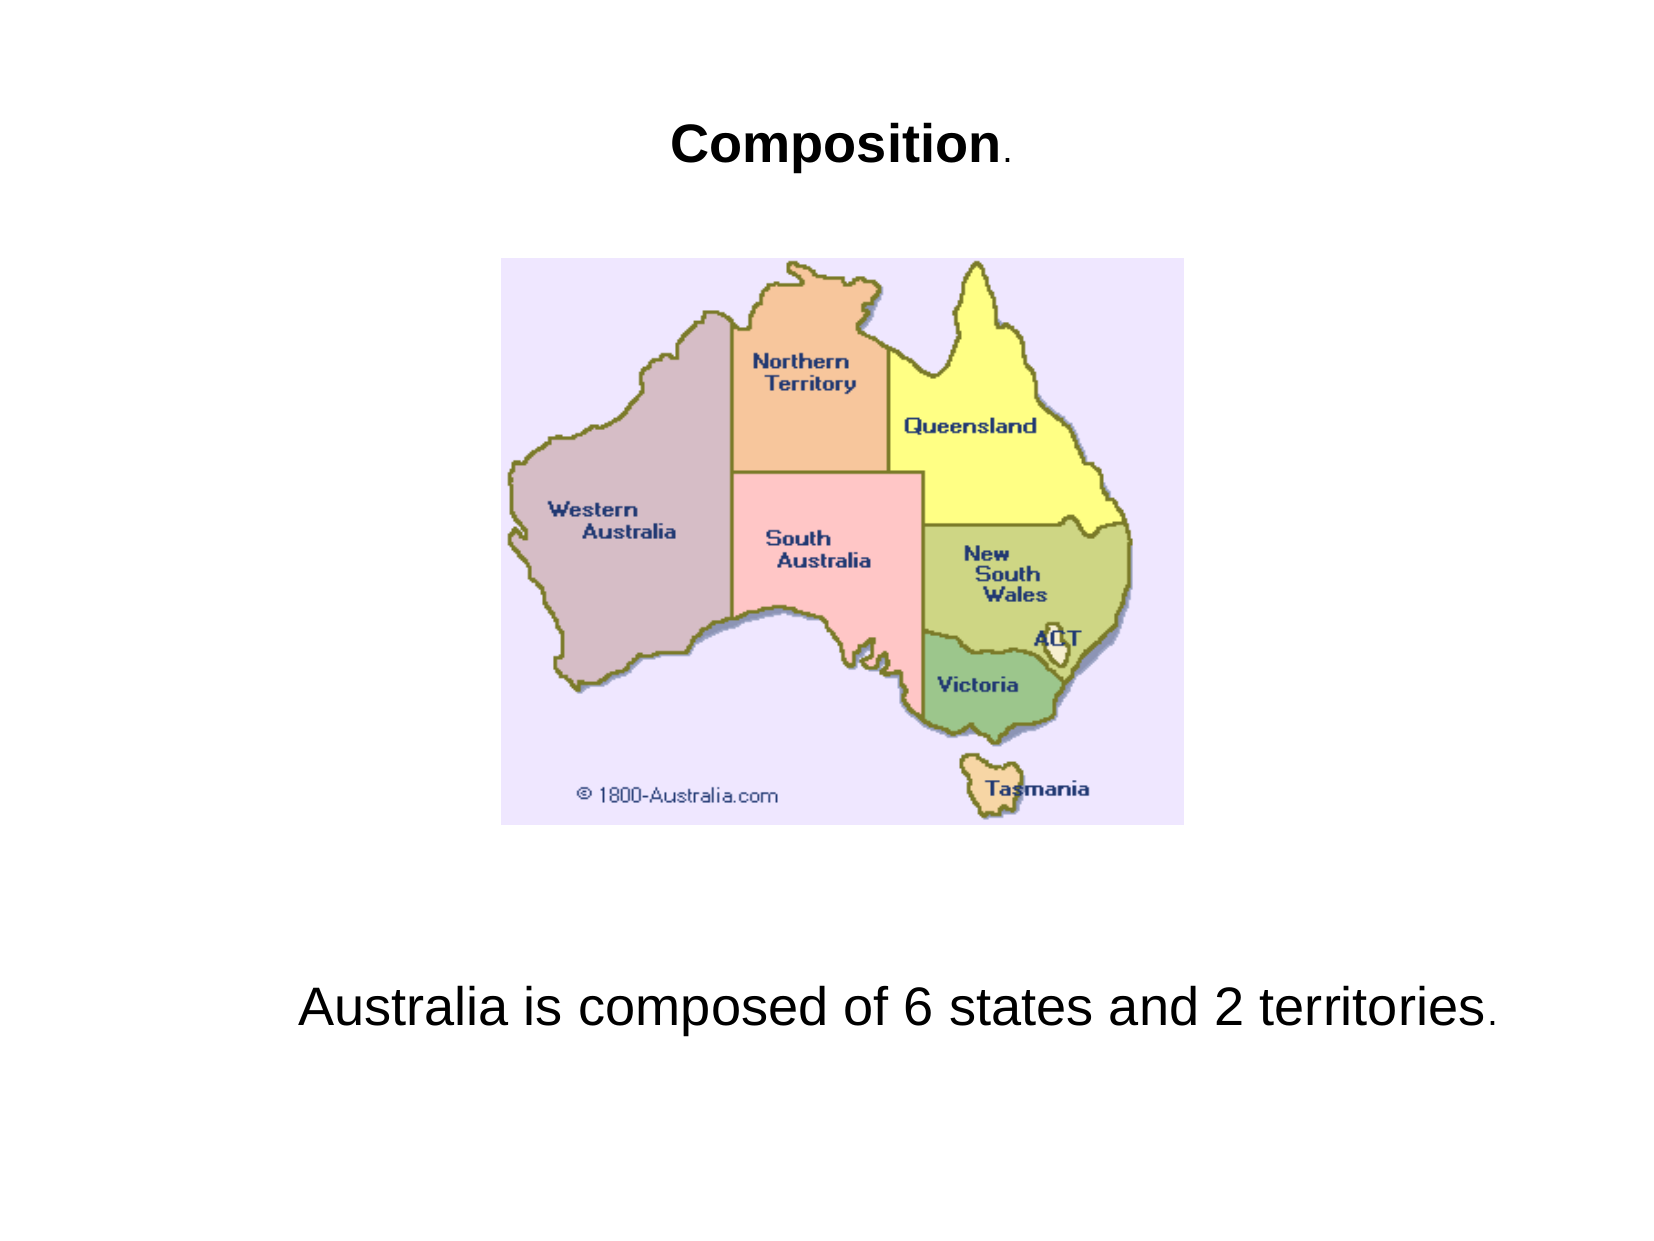

Composition.
Australia is composed of 6 states and 2 territories.